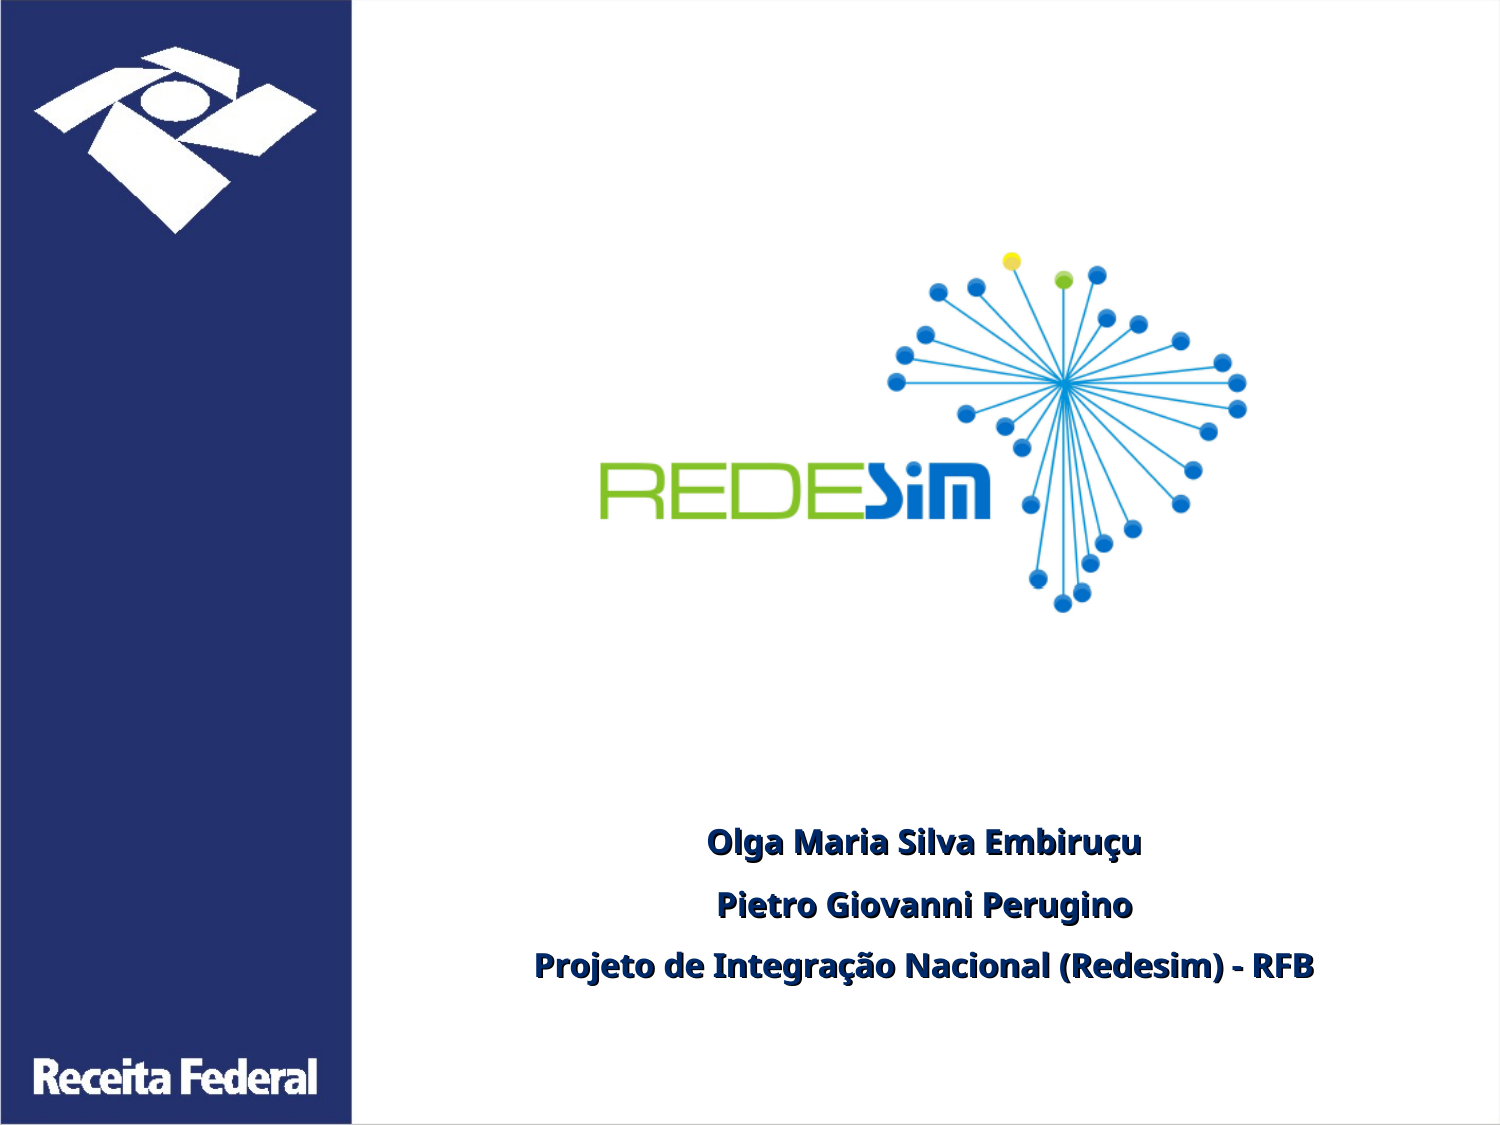

Olga Maria Silva Embiruçu
Pietro Giovanni Perugino
Projeto de Integração Nacional (Redesim) - RFB